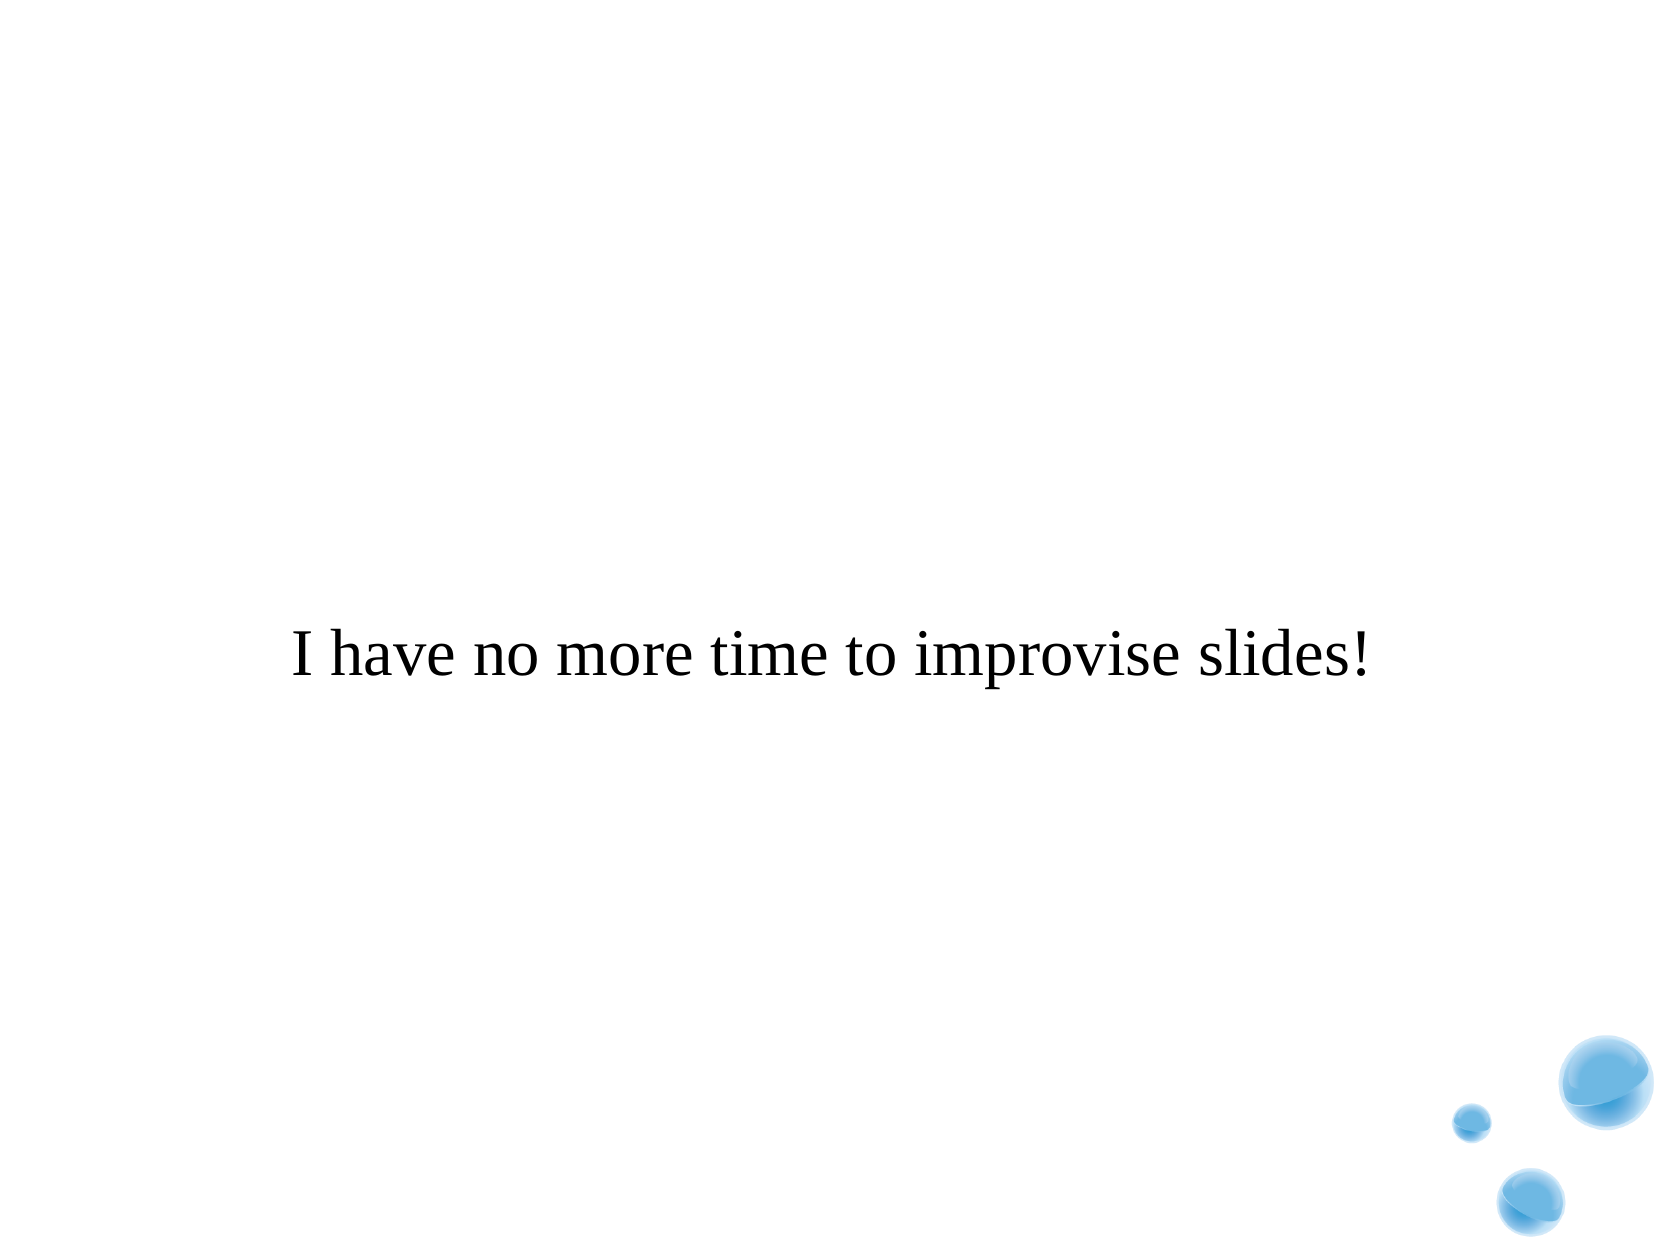

# I have no more time to improvise slides!